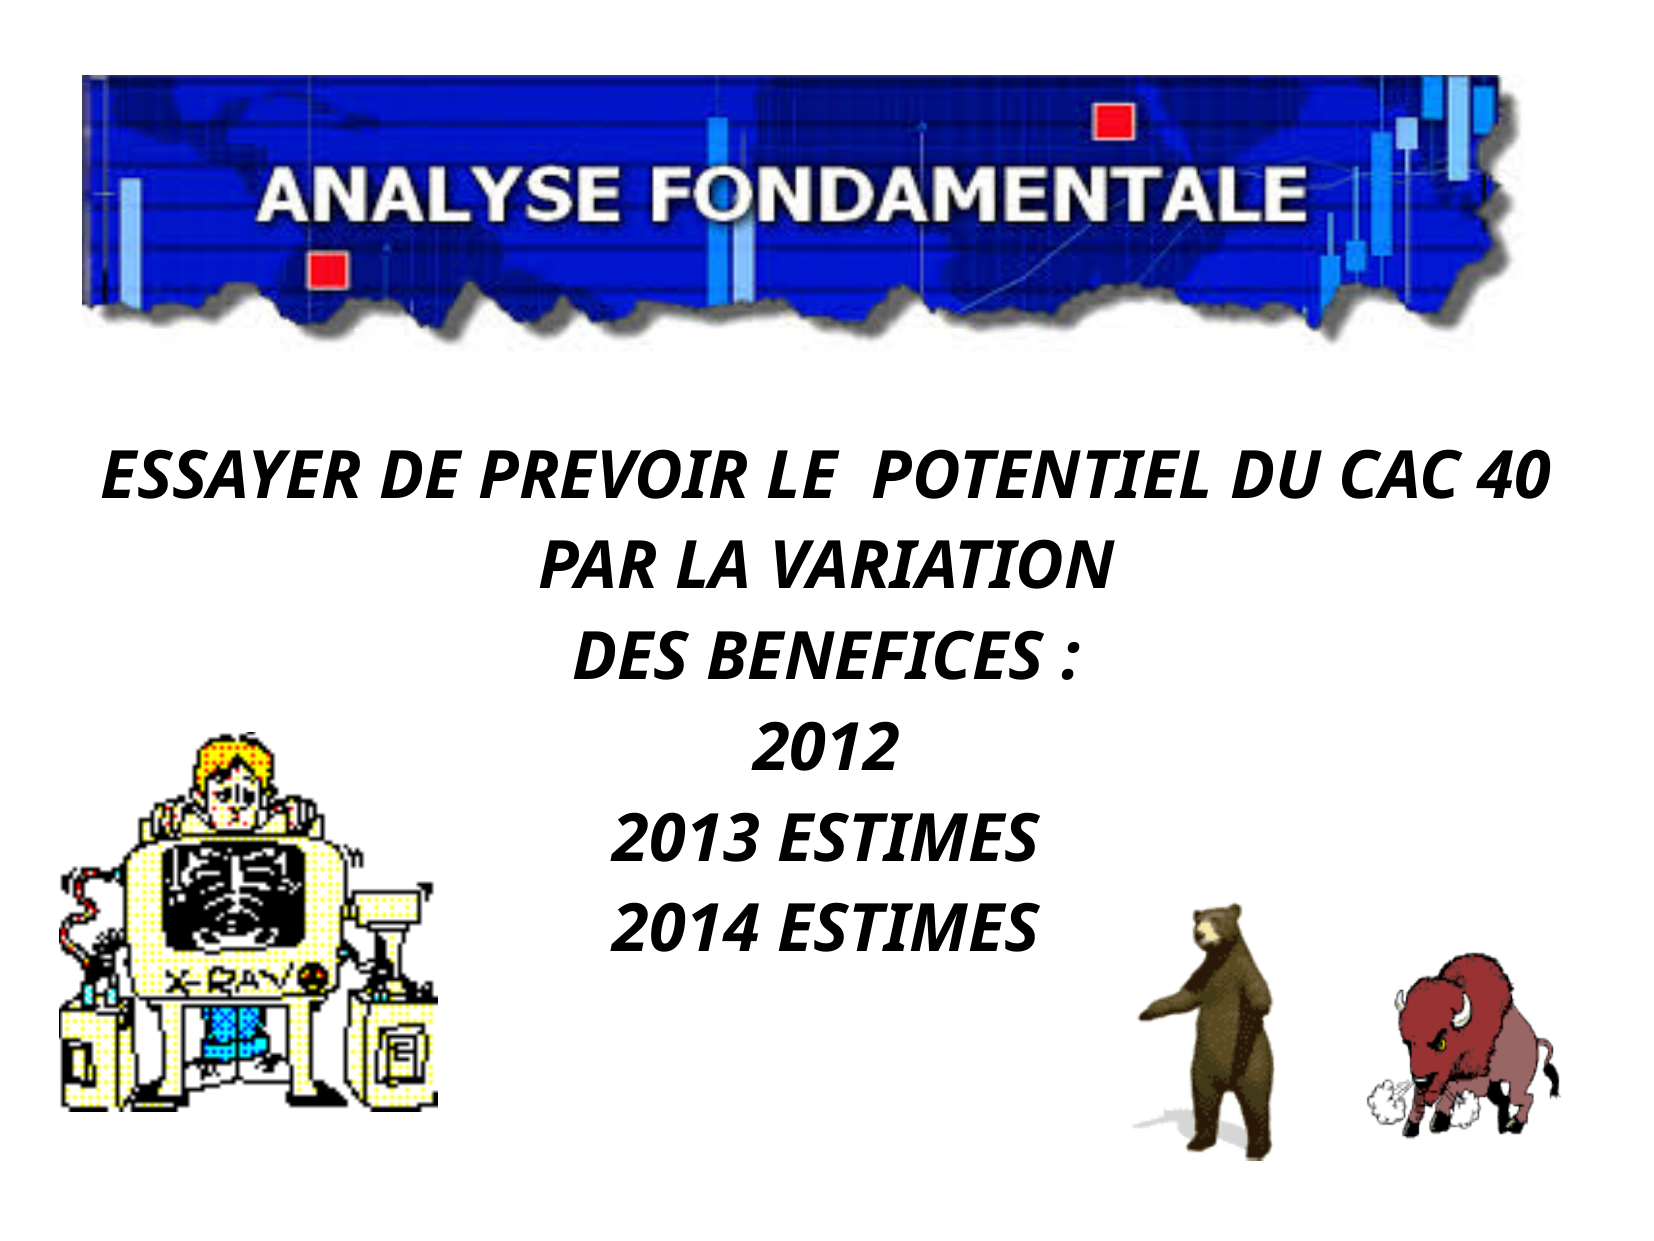

# ESSAYER DE PREVOIR LE POTENTIEL DU CAC 40
PAR LA VARIATION
DES BENEFICES :
2012
2013 ESTIMES
2014 ESTIMES